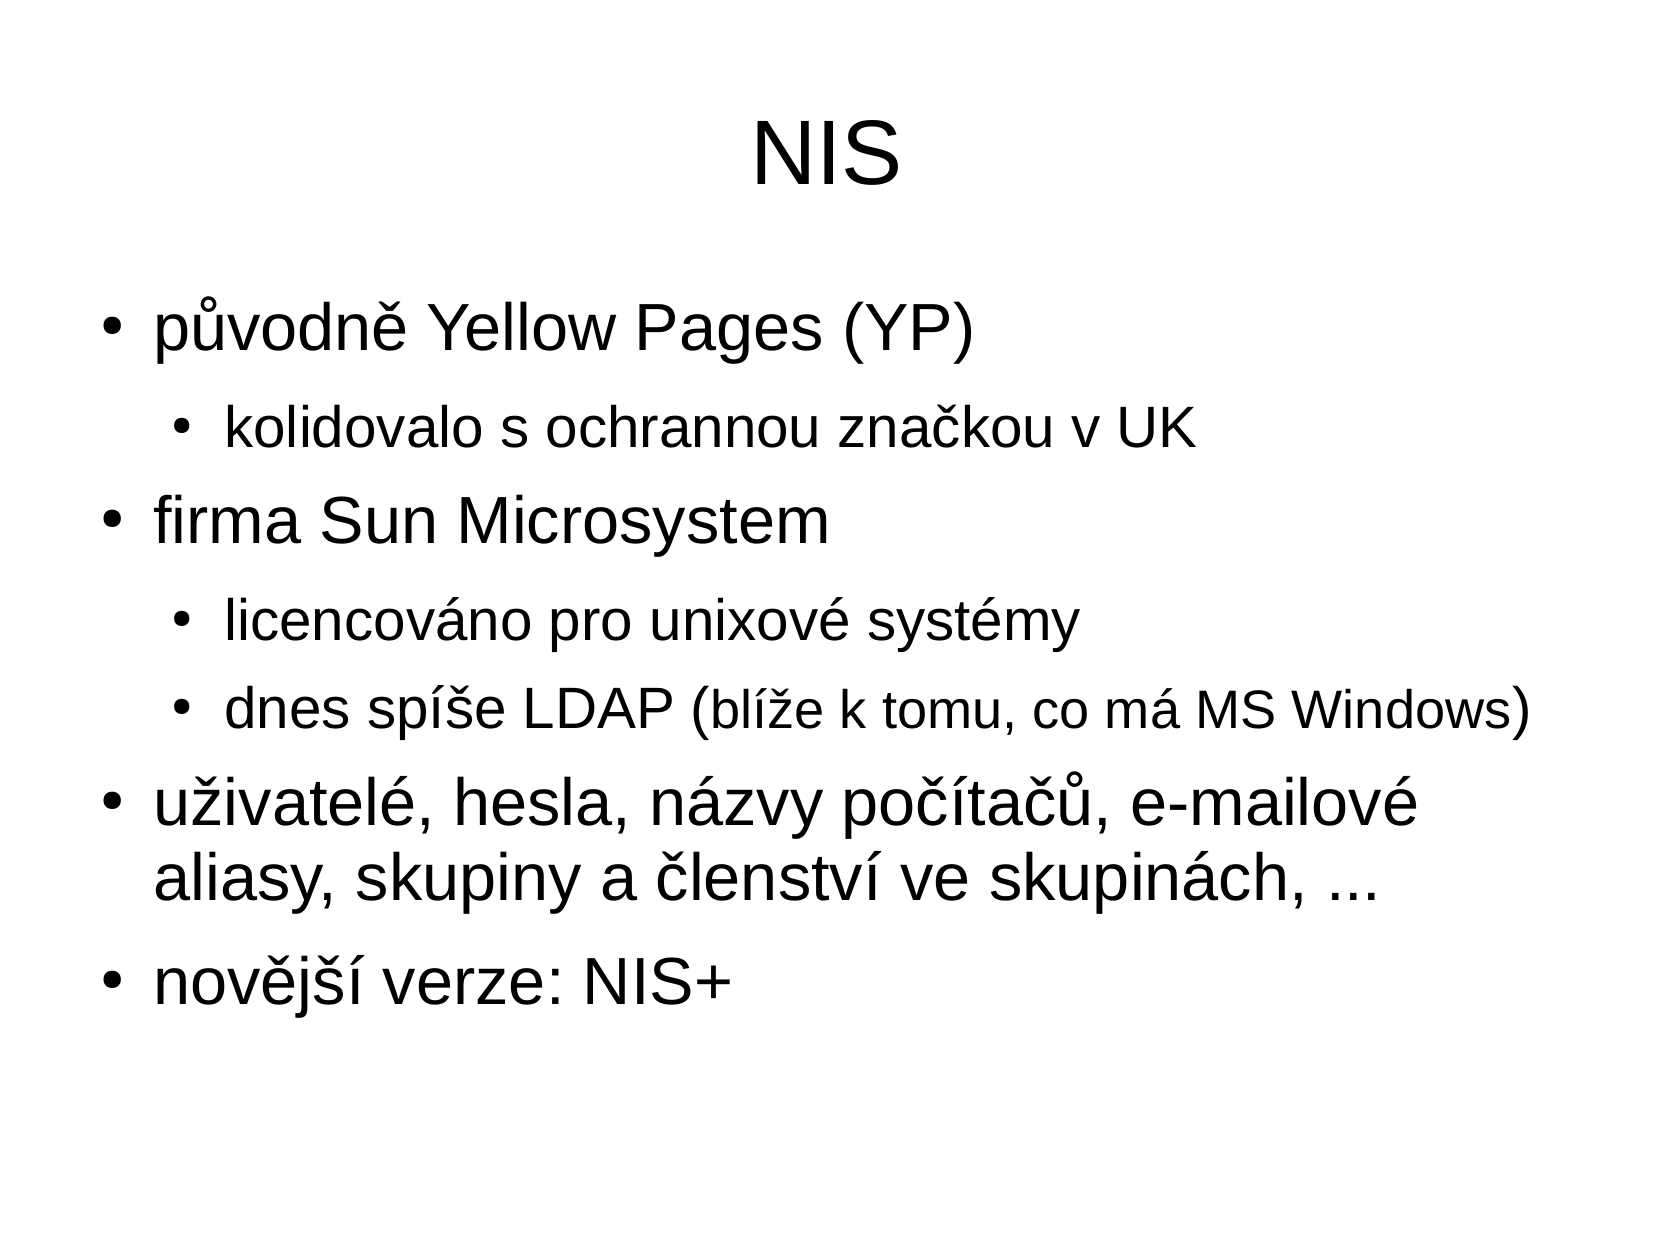

# NIS
původně Yellow Pages (YP)
kolidovalo s ochrannou značkou v UK
firma Sun Microsystem
licencováno pro unixové systémy
dnes spíše LDAP (blíže k tomu, co má MS Windows)
uživatelé, hesla, názvy počítačů, e-mailové aliasy, skupiny a členství ve skupinách, ...
novější verze: NIS+